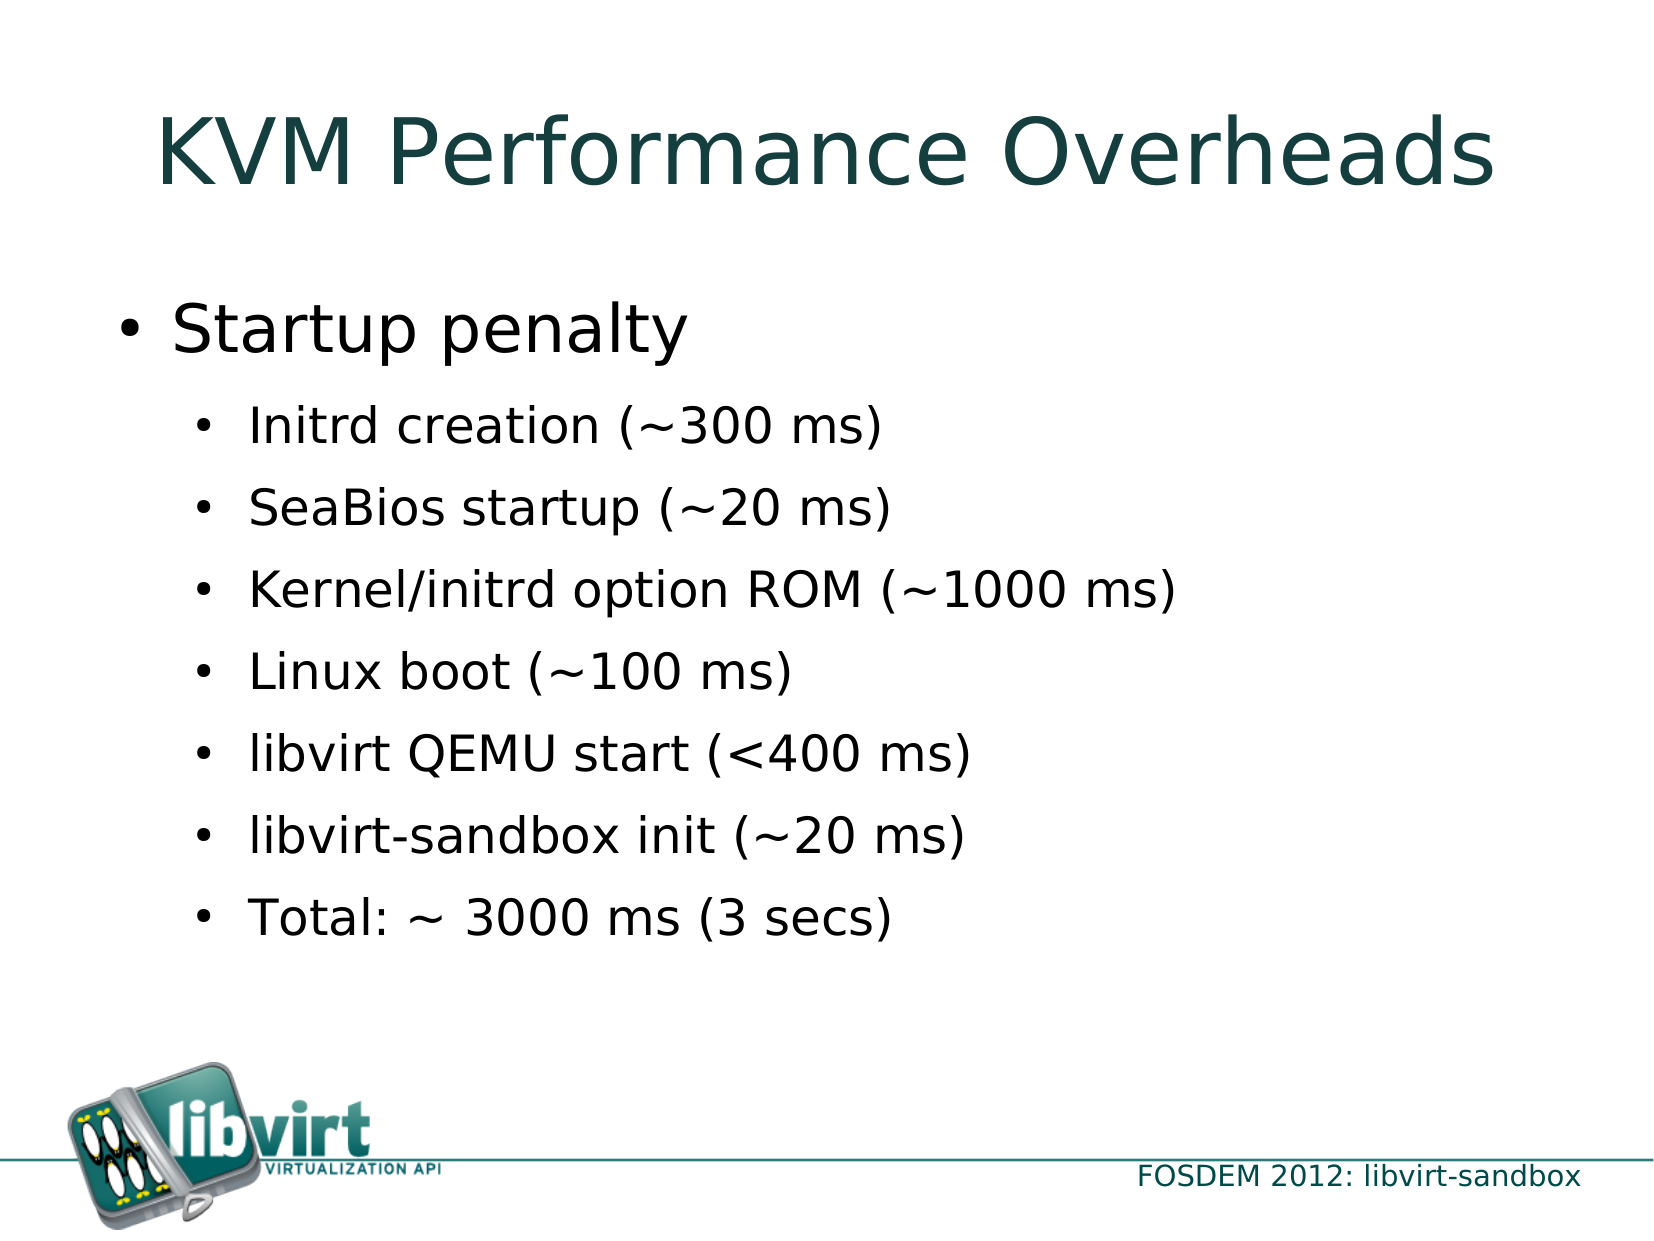

# KVM Performance Overheads
Startup penalty
Initrd creation (~300 ms)
SeaBios startup (~20 ms)
Kernel/initrd option ROM (~1000 ms)
Linux boot (~100 ms)
libvirt QEMU start (<400 ms)
libvirt-sandbox init (~20 ms)
Total: ~ 3000 ms (3 secs)
FOSDEM 2012: libvirt-sandbox